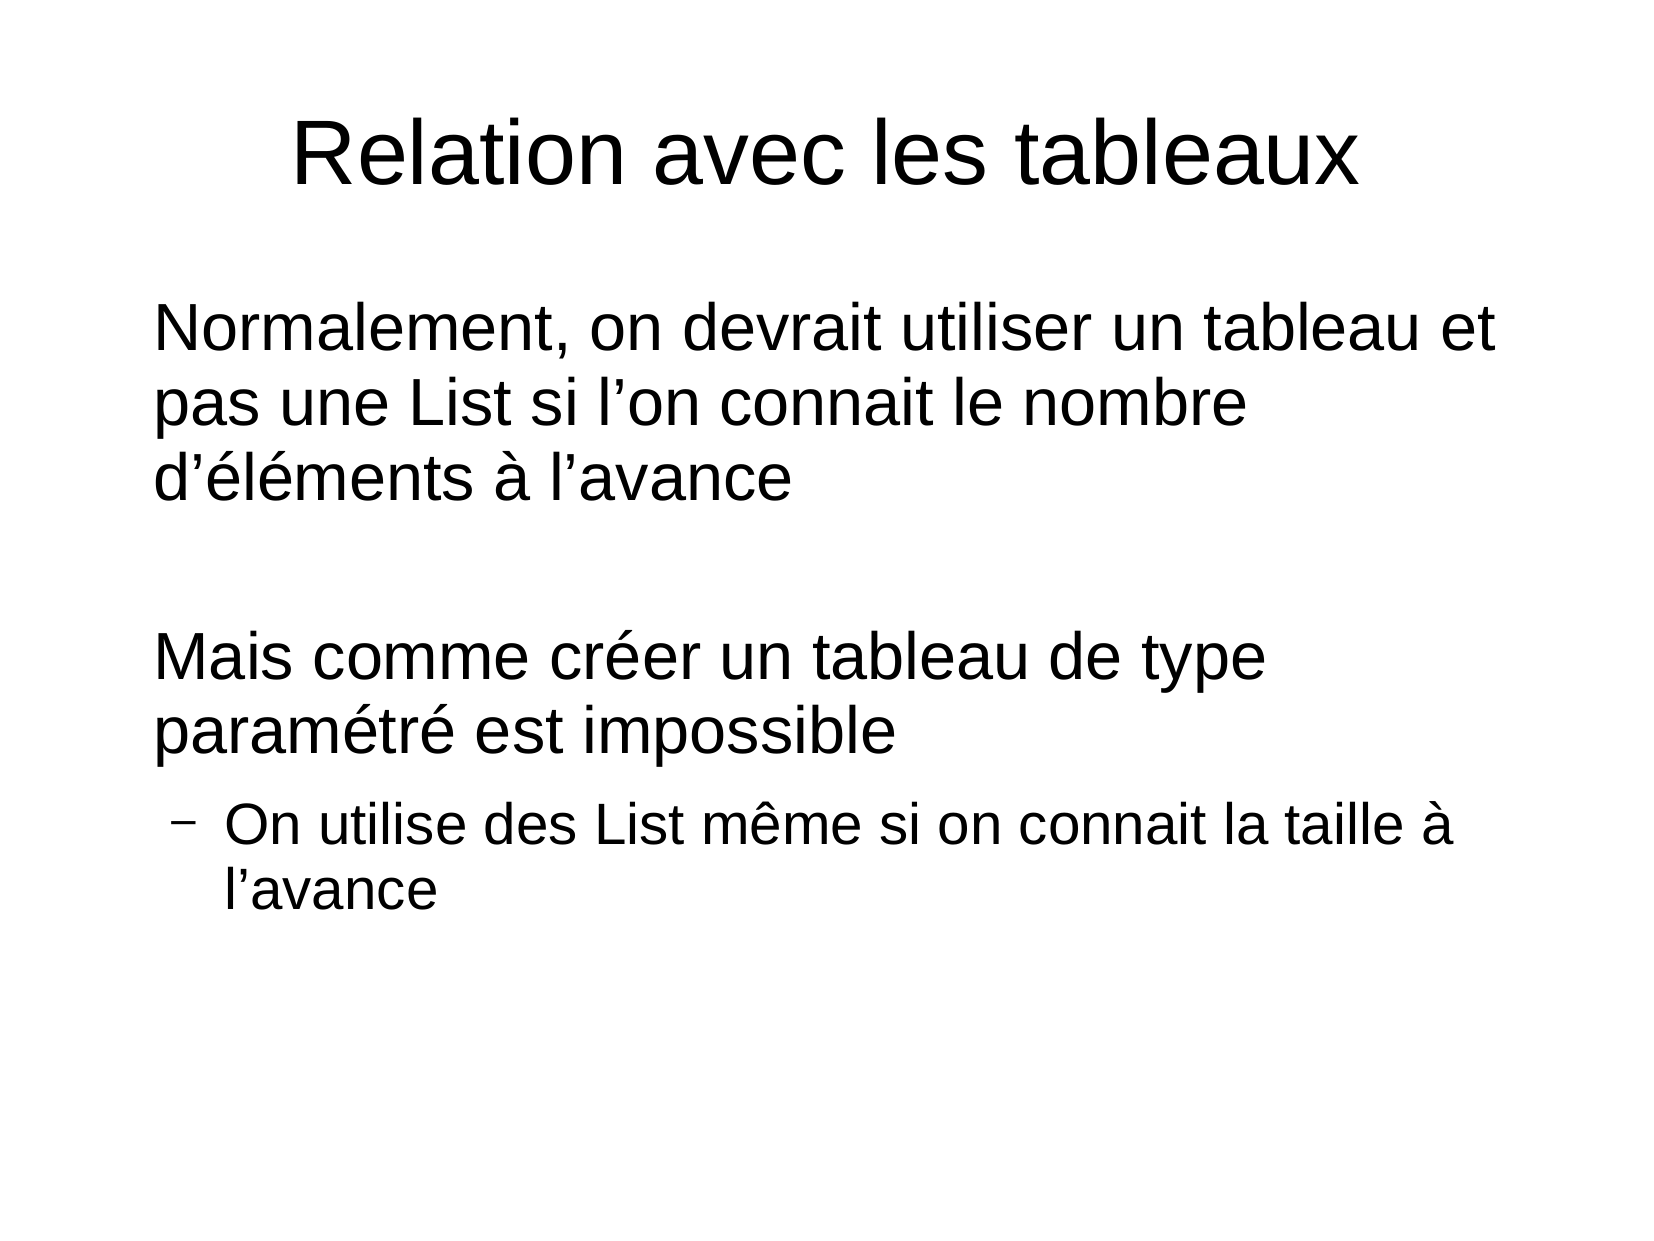

# Relation avec les tableaux
Normalement, on devrait utiliser un tableau et pas une List si l’on connait le nombre d’éléments à l’avance
Mais comme créer un tableau de type paramétré est impossible
On utilise des List même si on connait la taille à l’avance